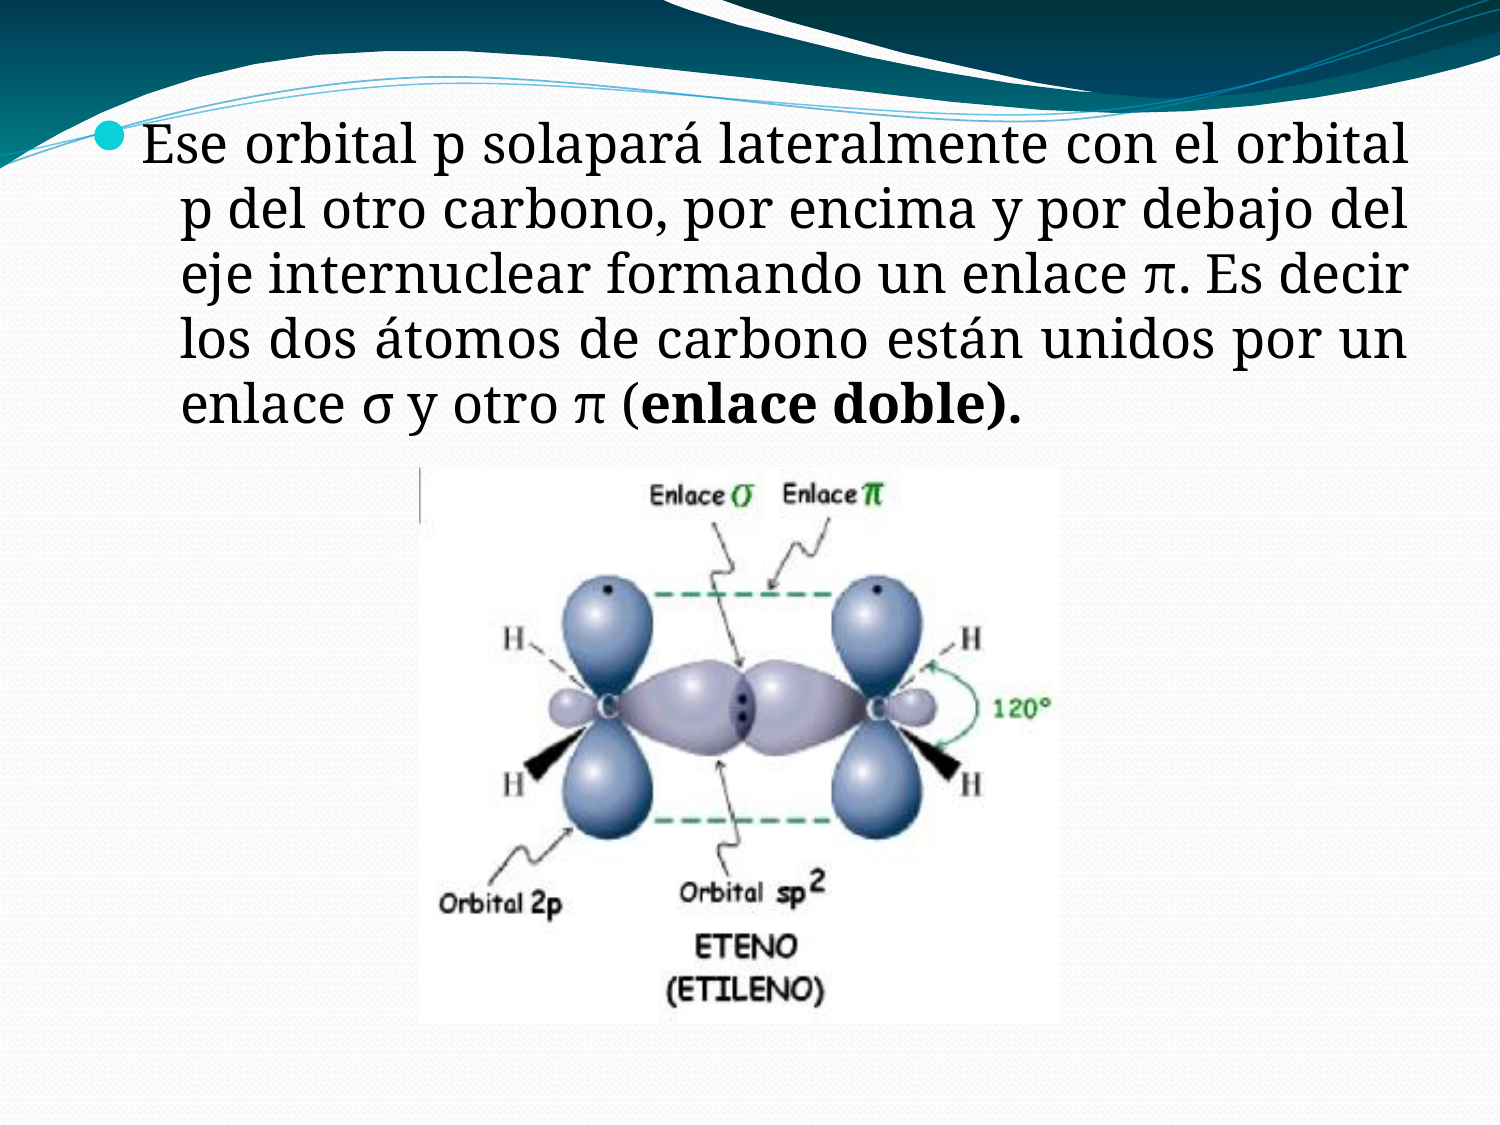

# Ese orbital p solapará lateralmente con el orbital p del otro carbono, por encima y por debajo del eje internuclear formando un enlace π. Es decir los dos átomos de carbono están unidos por un enlace σ y otro π (enlace doble).